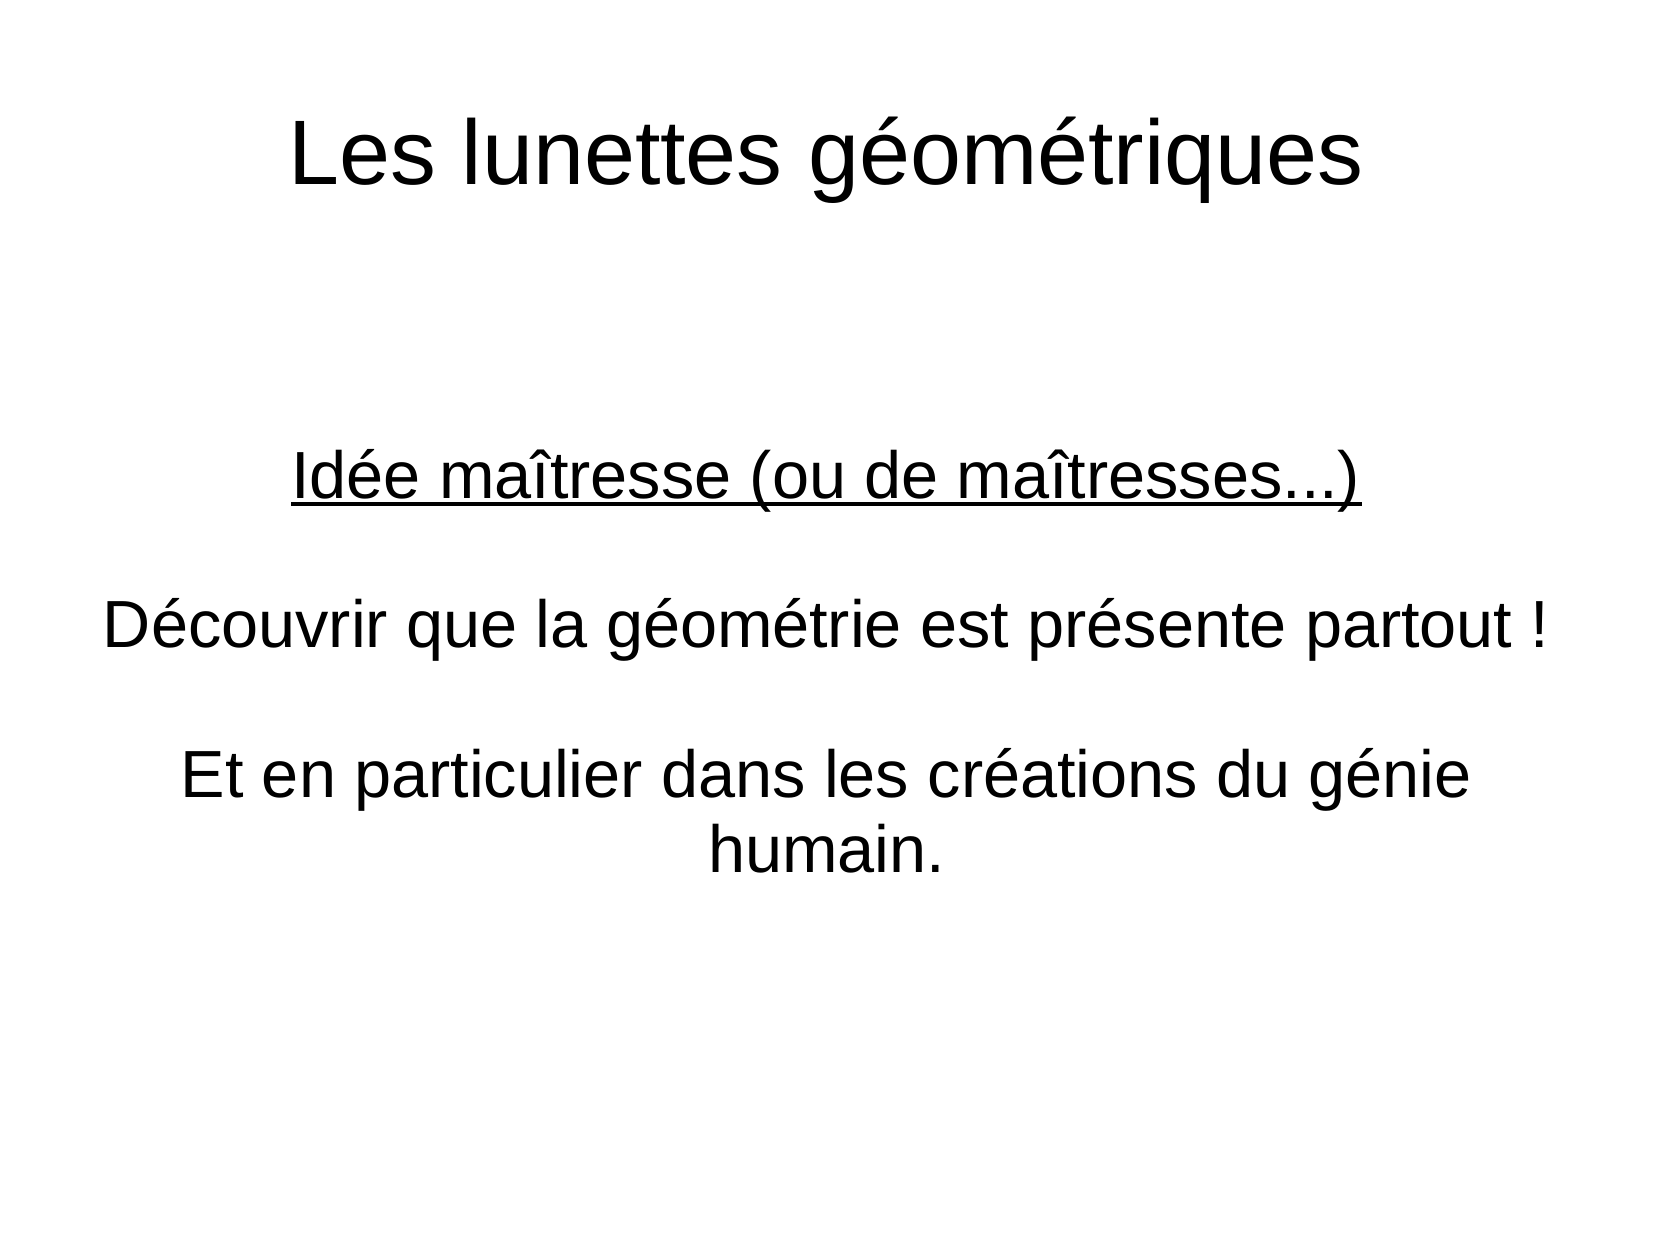

# Les lunettes géométriques
Idée maîtresse (ou de maîtresses...)
Découvrir que la géométrie est présente partout !
Et en particulier dans les créations du génie humain.